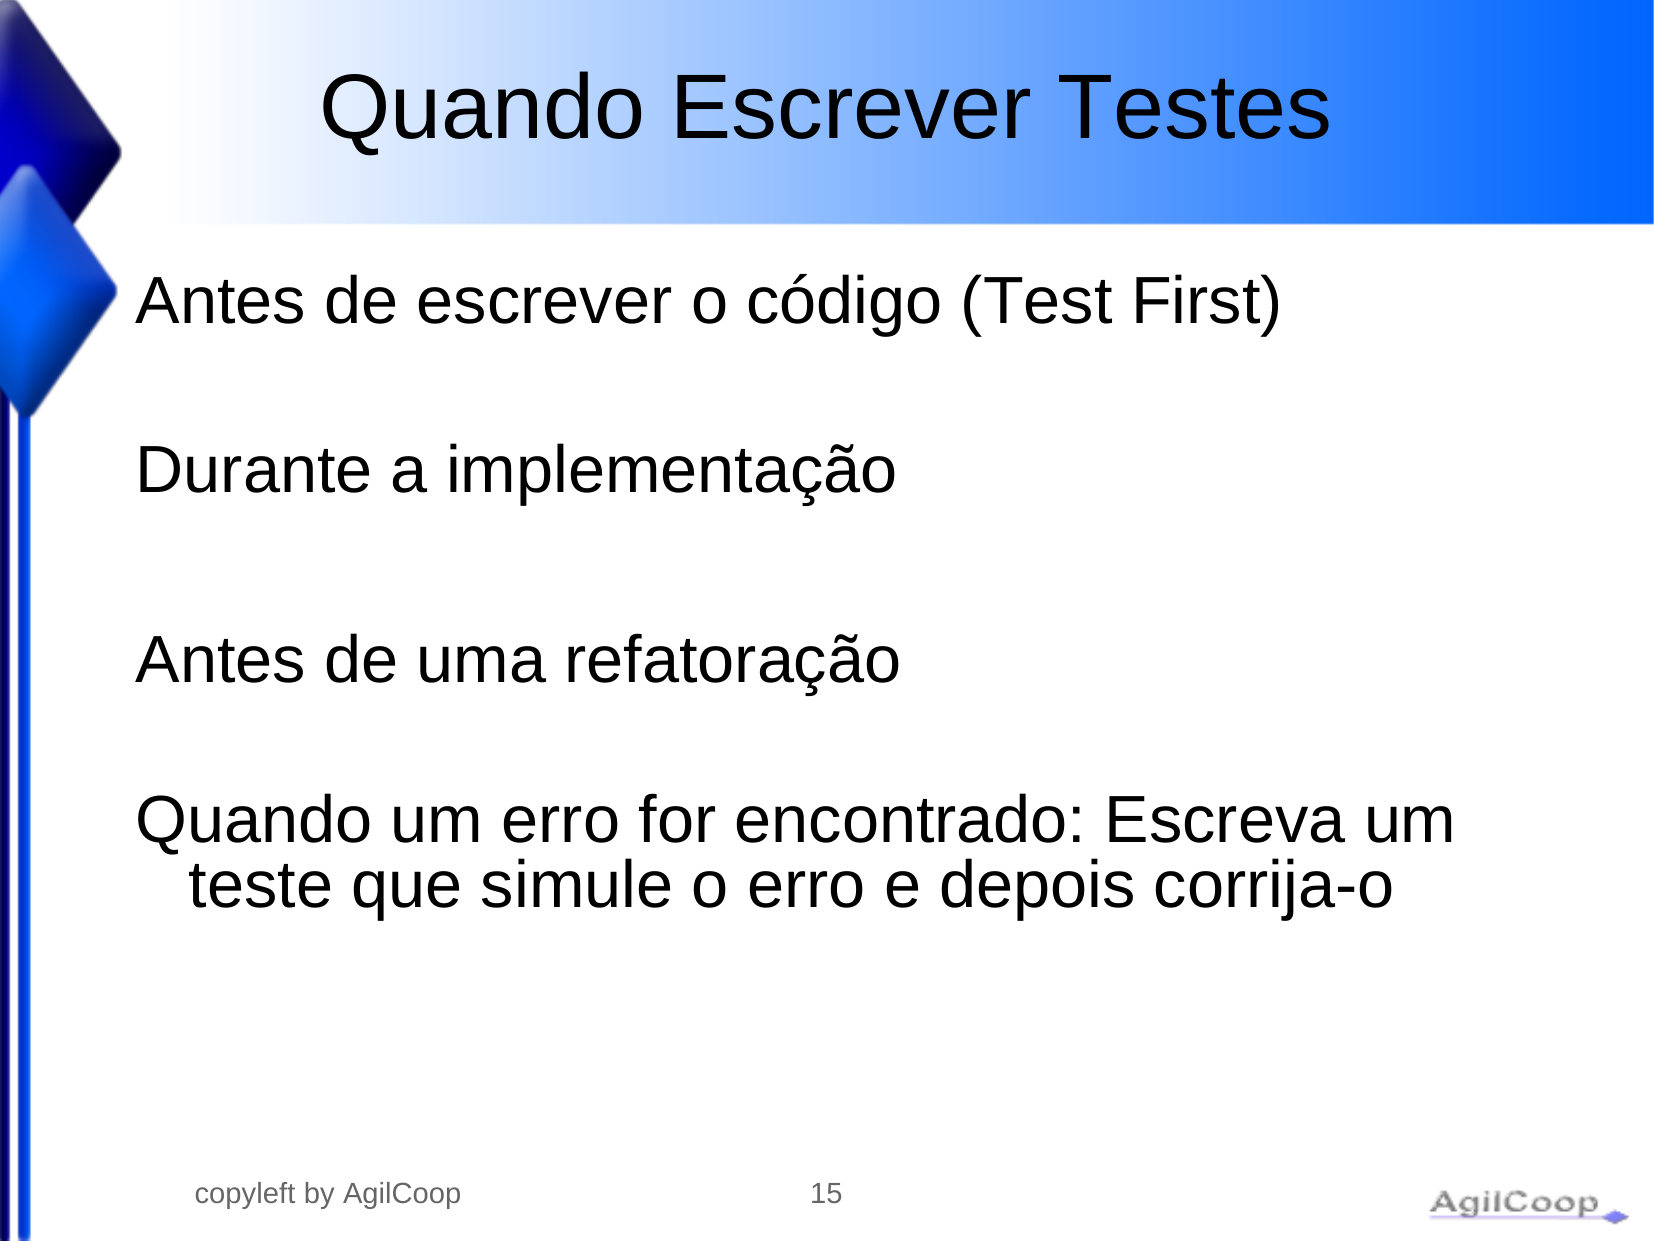

# Quando Escrever Testes
Antes de escrever o código (Test First)
Durante a implementação
Antes de uma refatoração
Quando um erro for encontrado: Escreva um teste que simule o erro e depois corrija-o
copyleft by AgilCoop
15